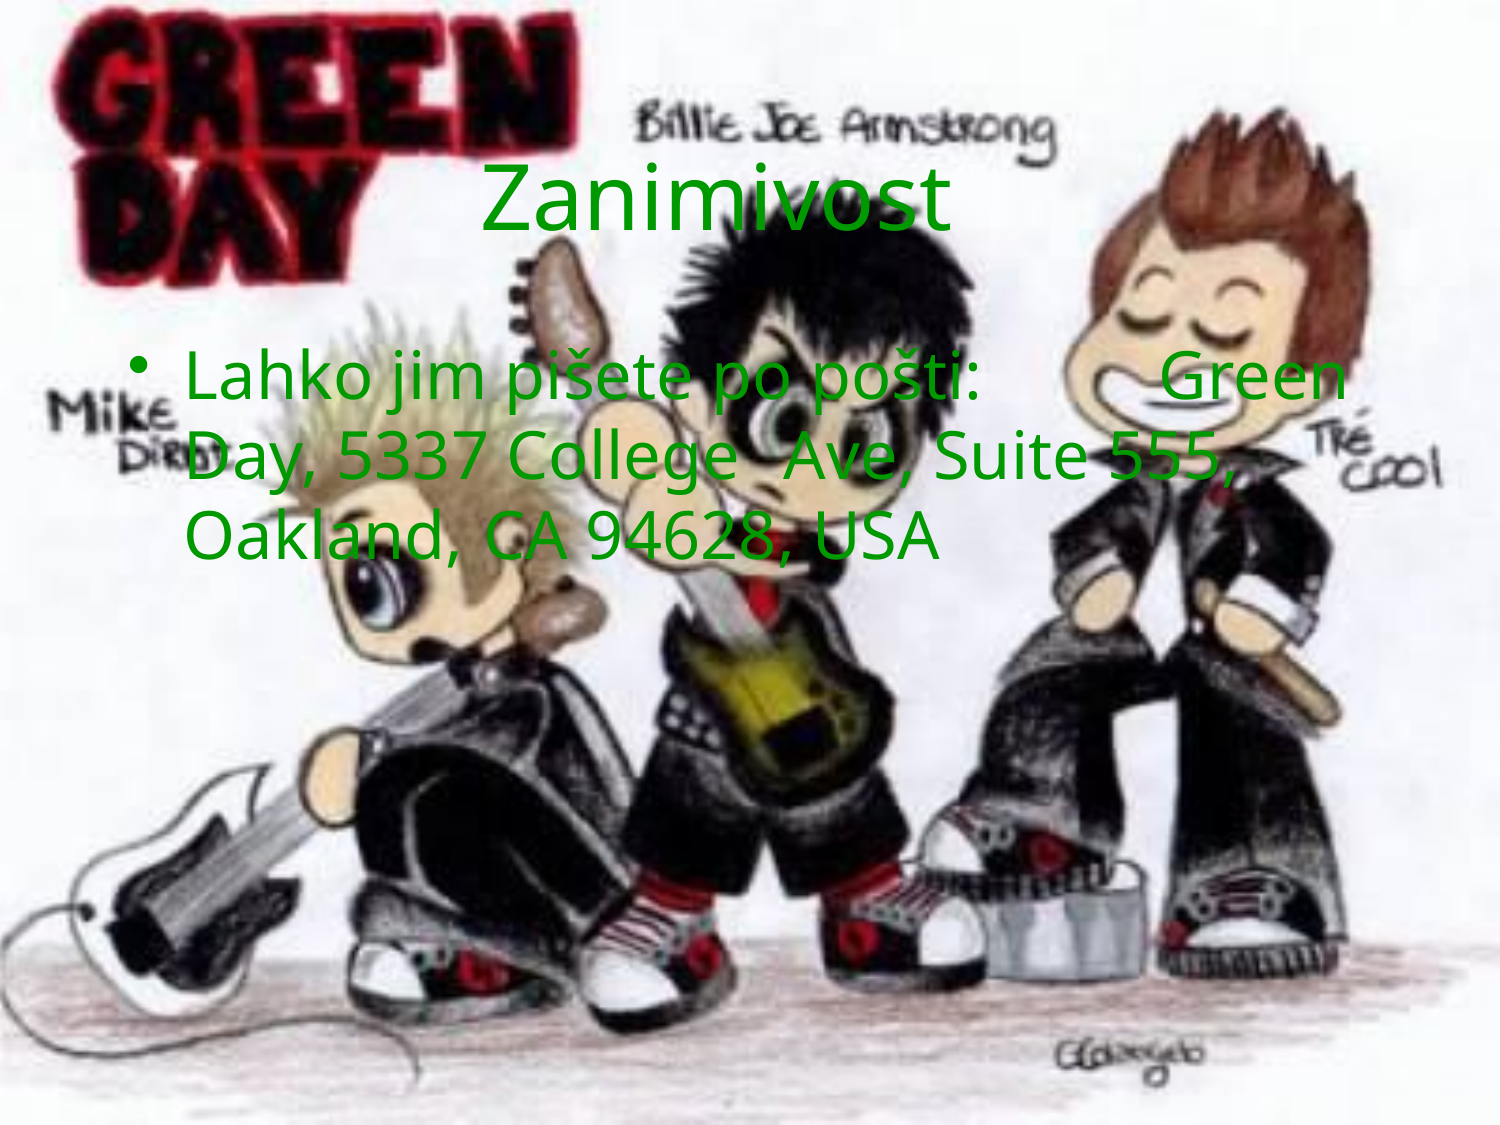

# Zanimivost
Lahko jim pišete po pošti:			Green Day, 5337 College 	Ave, Suite 555, Oakland, 	CA 94628, USA